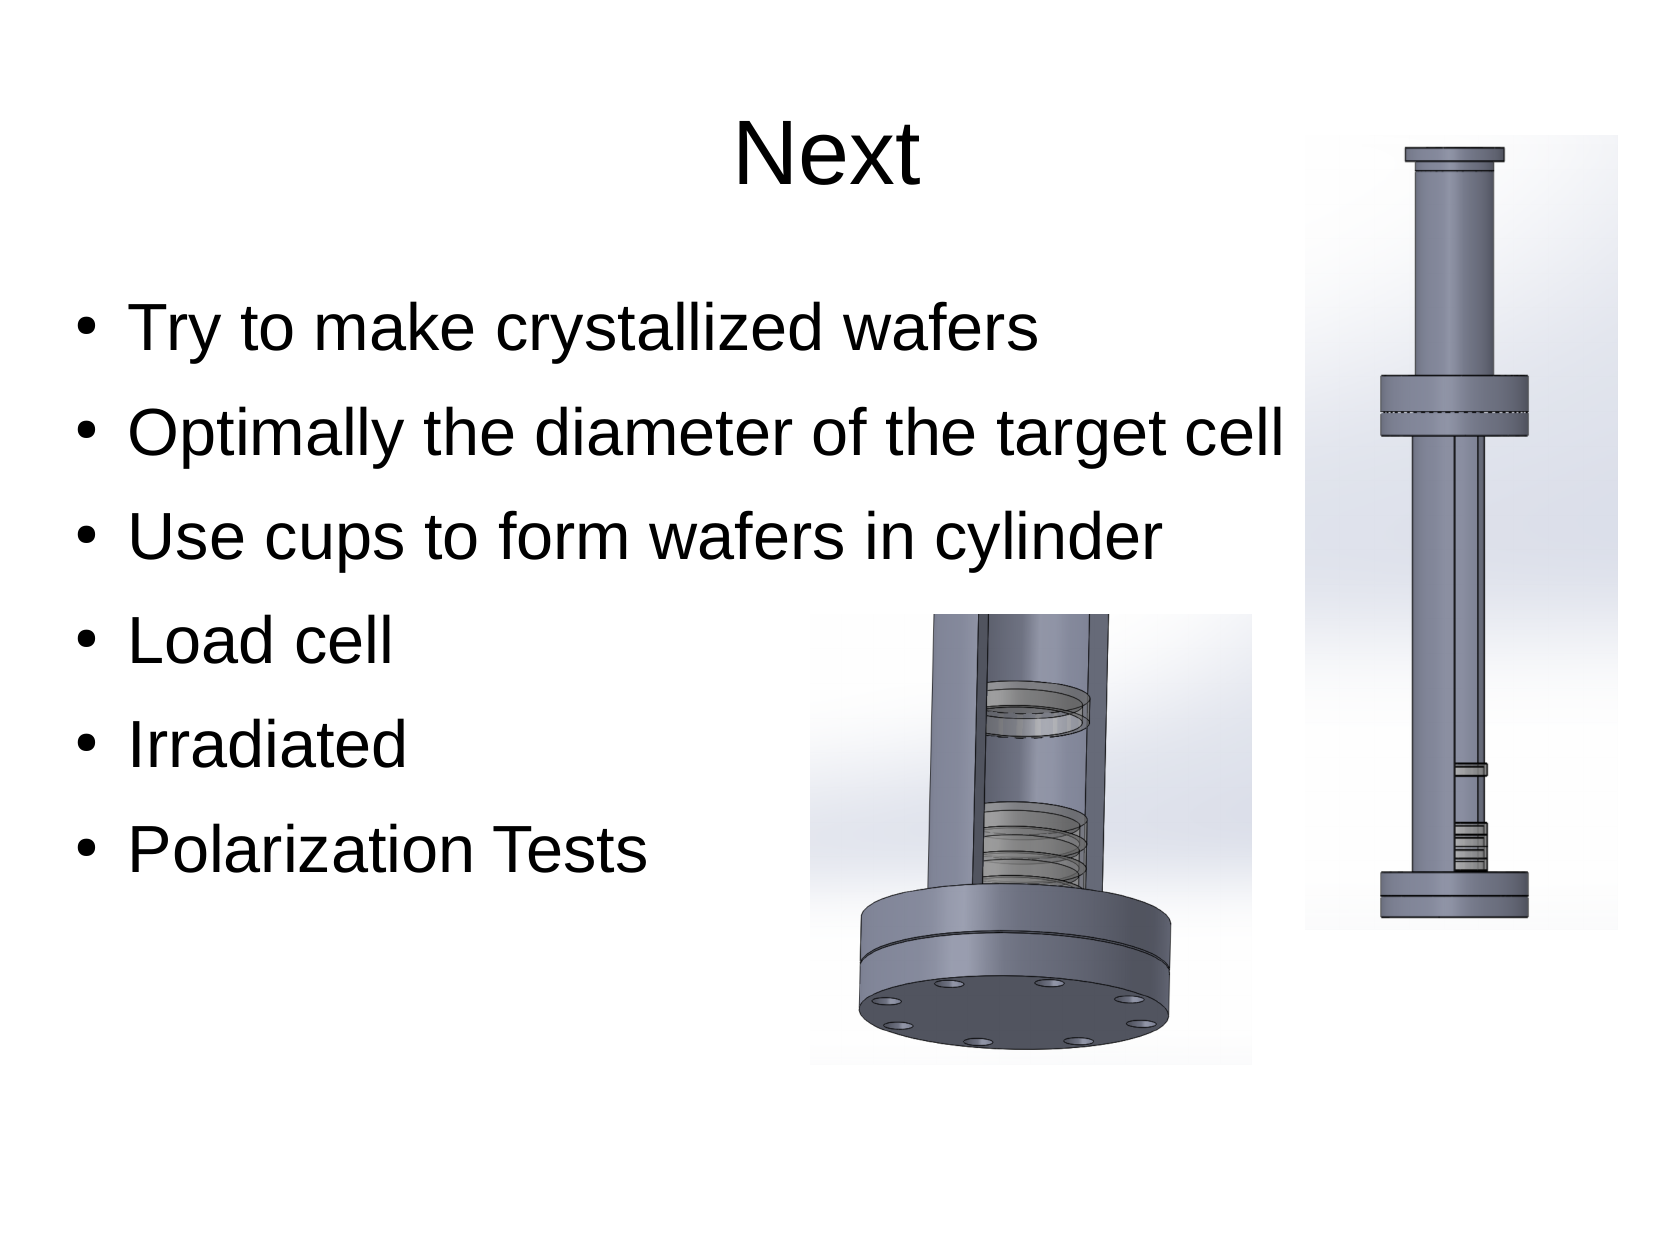

# Next
Try to make crystallized wafers
Optimally the diameter of the target cell
Use cups to form wafers in cylinder
Load cell
Irradiated
Polarization Tests